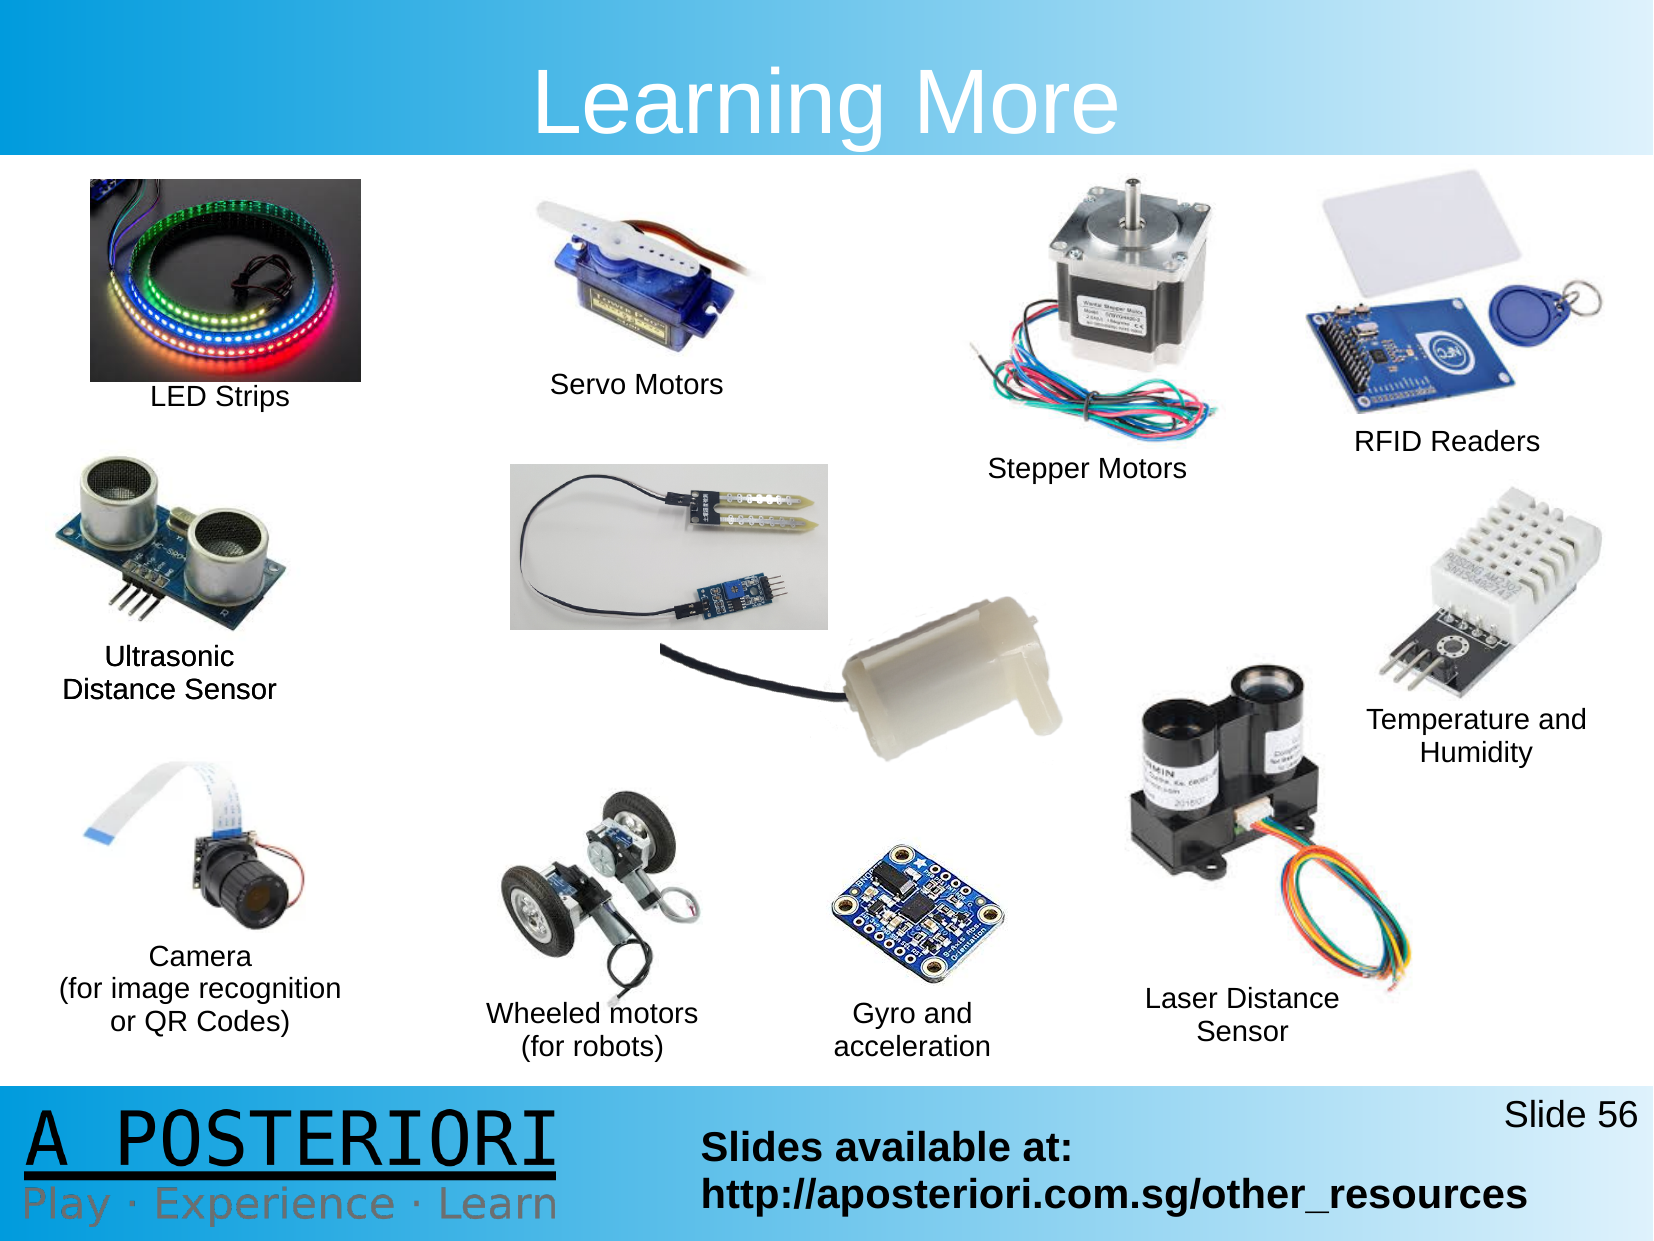

# Learning More
Servo Motors
LED Strips
RFID Readers
Stepper Motors
Ultrasonic Distance Sensor
Ultrasonic Distance Sensor
Temperature and Humidity
Camera
(for image recognition or QR Codes)
Laser Distance Sensor
Wheeled motors
(for robots)
Gyro and acceleration